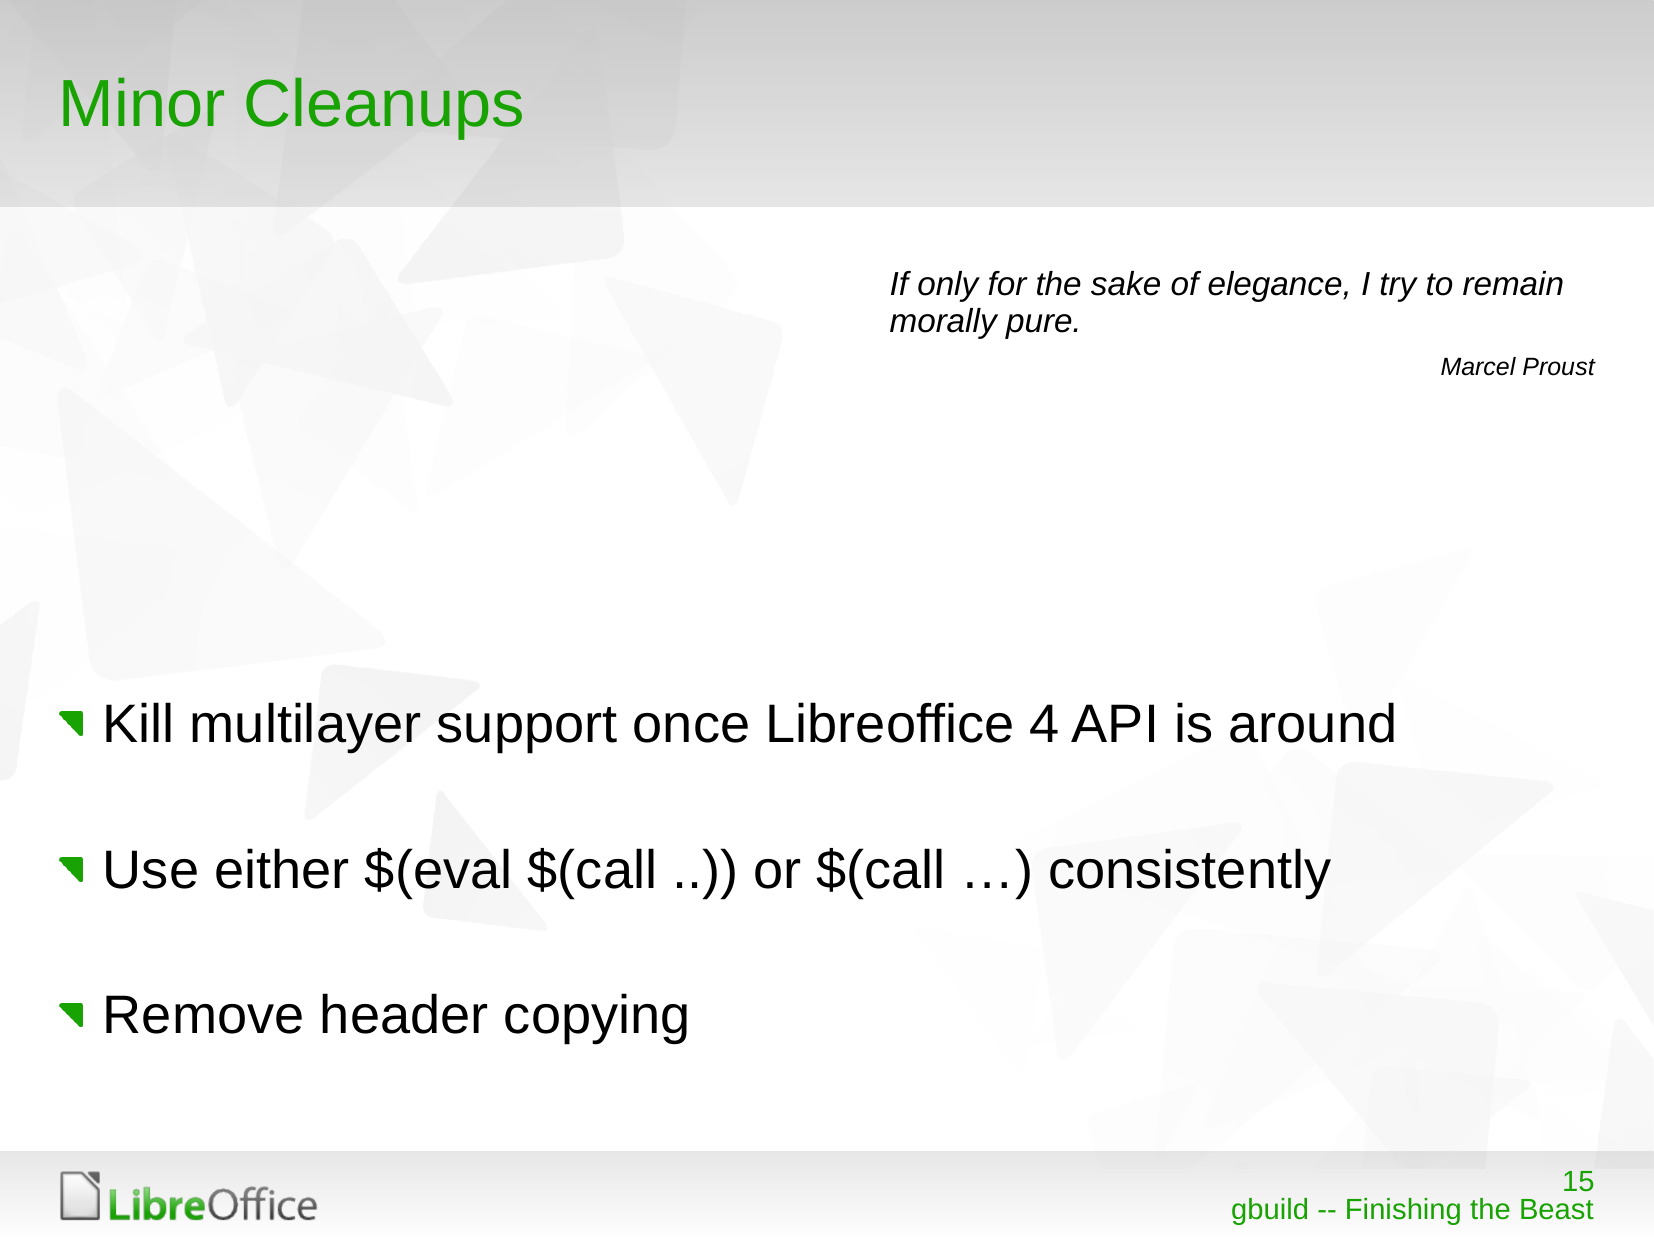

# Minor Cleanups
If only for the sake of elegance, I try to remain morally pure.
Marcel Proust
Kill multilayer support once Libreoffice 4 API is around
Use either $(eval $(call ..)) or $(call …) consistently
Remove header copying
15
gbuild -- Finishing the Beast